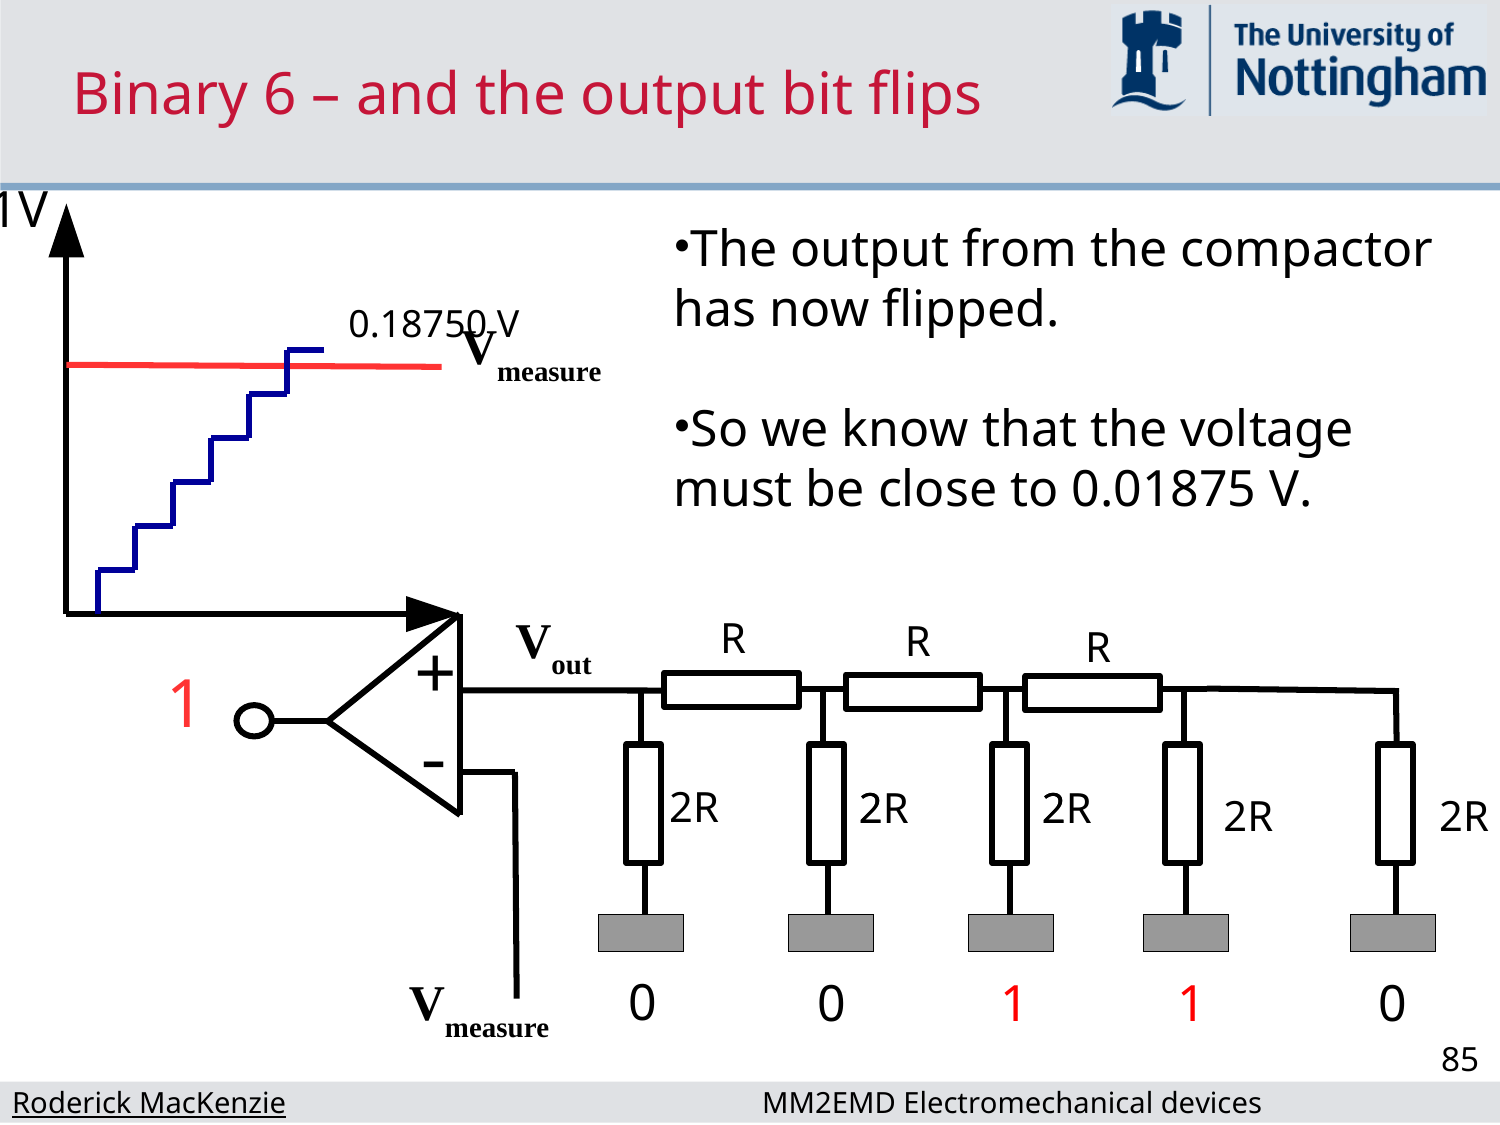

# Binary 6 – and the output bit flips
1V
The output from the compactor has now flipped.
So we know that the voltage must be close to 0.01875 V.
0.18750 V
Vmeasure
Vout
R
R
R
+
1
-
2R
2
2
2R
2R
2R
2R
Vmeasure
0
0
1
1
0